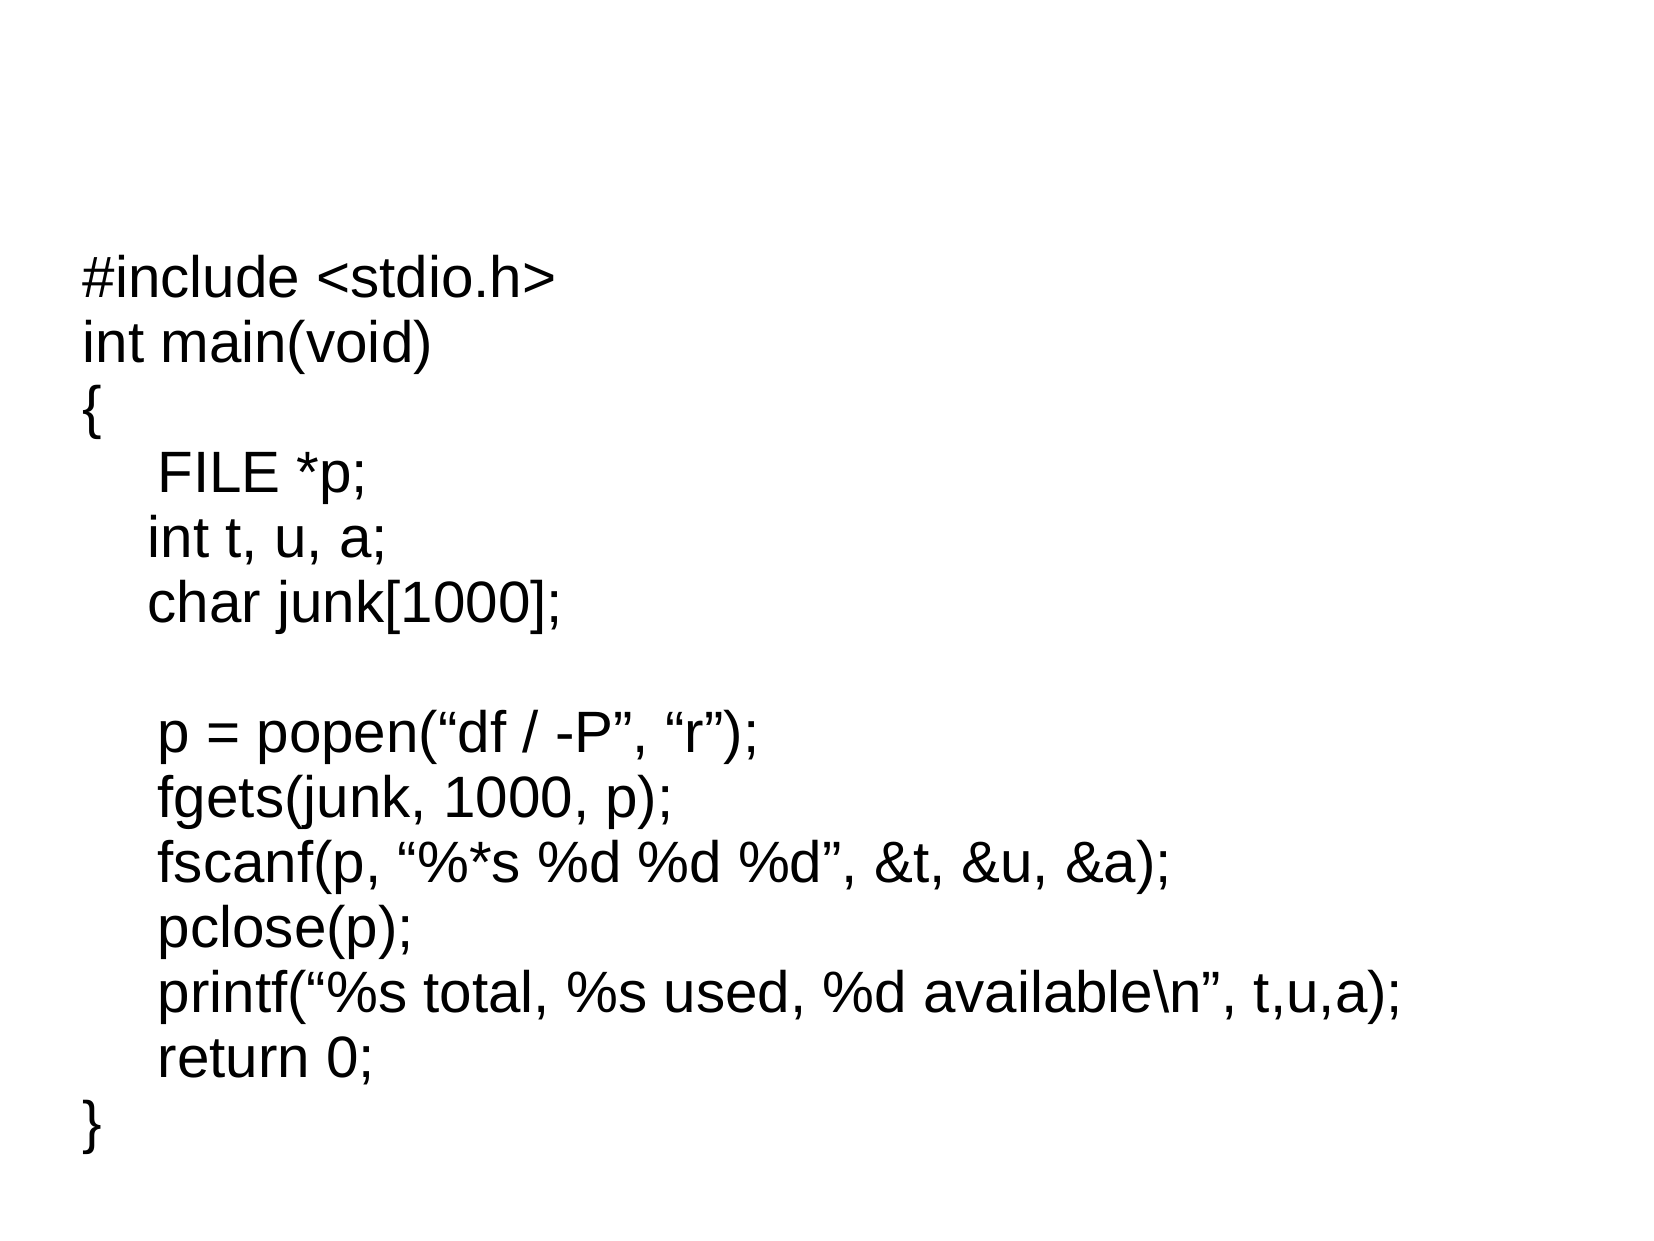

#include <stdio.h>
int main(void)
{
	FILE *p;
 int t, u, a;
 char junk[1000];
	p = popen(“df / -P”, “r”);
	fgets(junk, 1000, p);
	fscanf(p, “%*s %d %d %d”, &t, &u, &a);
	pclose(p);
	printf(“%s total, %s used, %d available\n”, t,u,a);
	return 0;
}